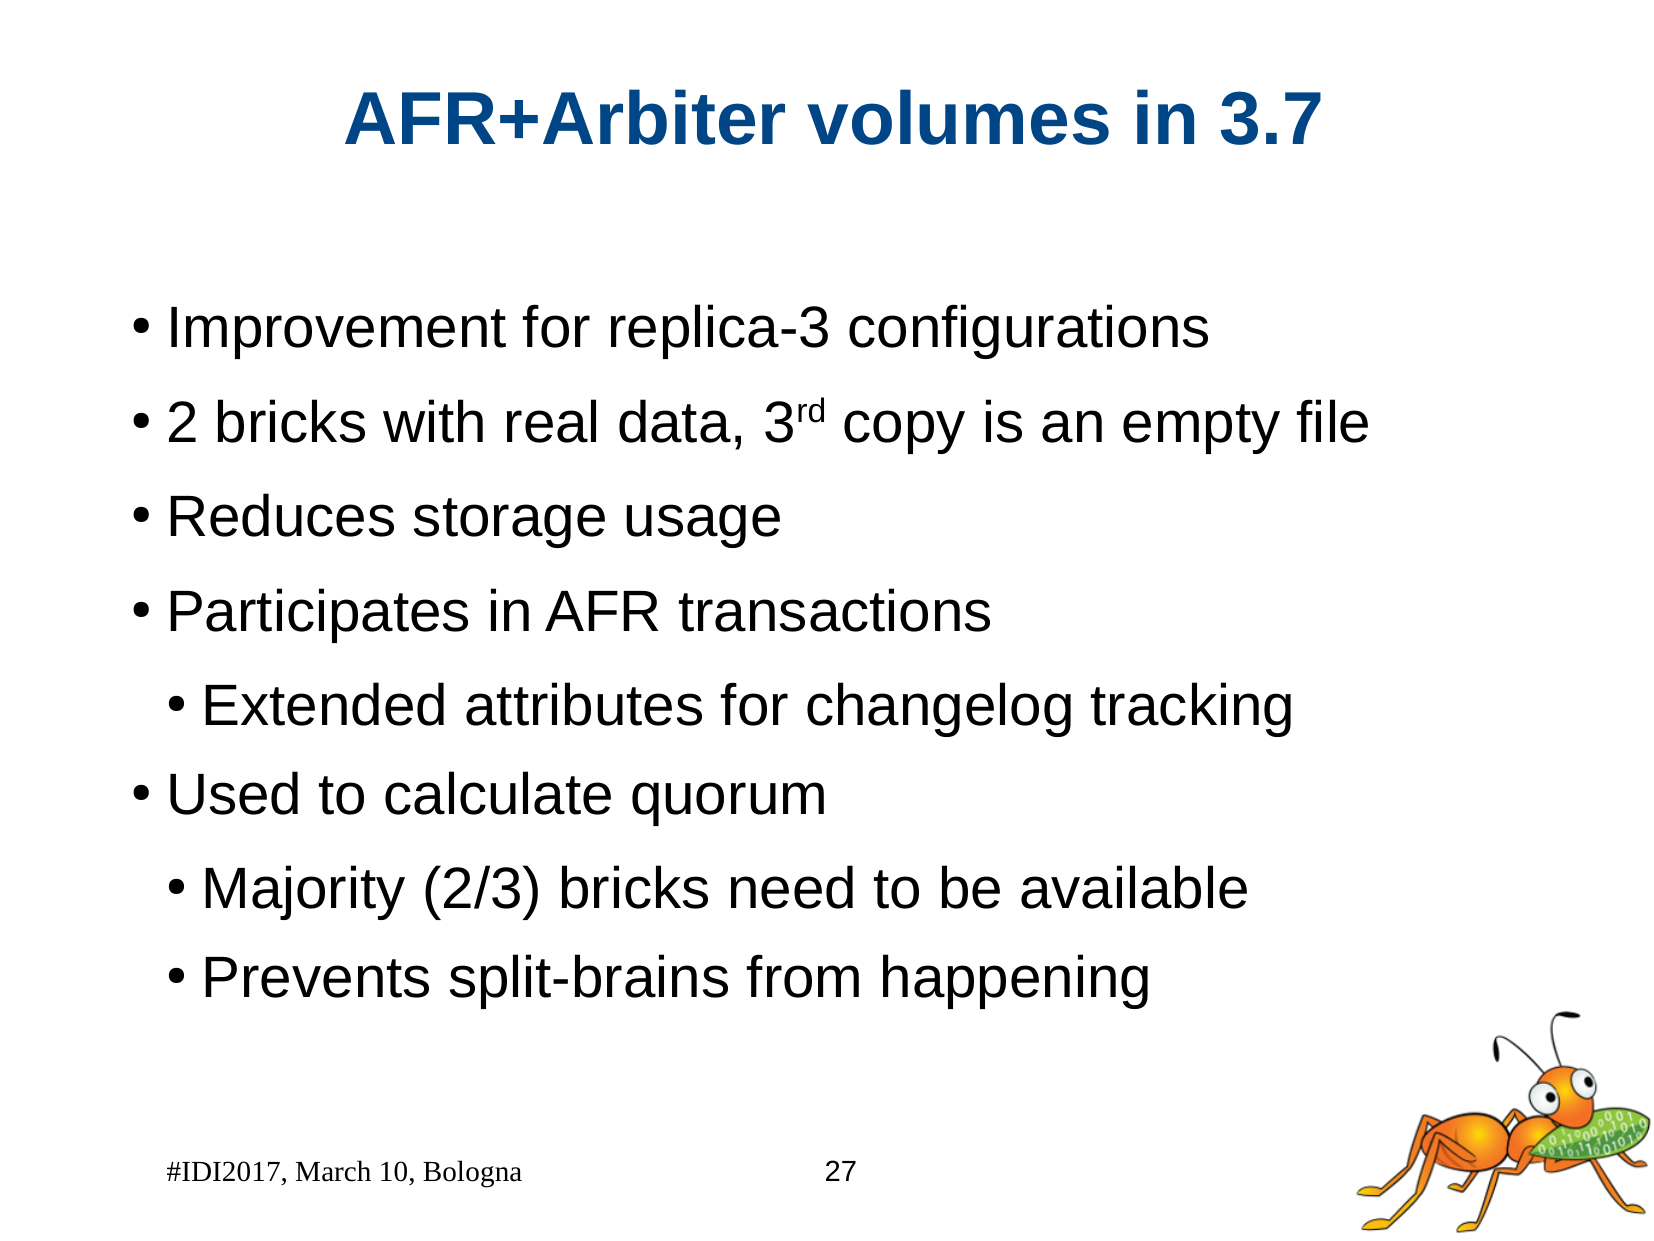

AFR+Arbiter volumes in 3.7
# Improvement for replica-3 configurations
2 bricks with real data, 3rd copy is an empty file
Reduces storage usage
Participates in AFR transactions
Extended attributes for changelog tracking
Used to calculate quorum
Majority (2/3) bricks need to be available
Prevents split-brains from happening
#IDI2017, March 10, Bologna
27